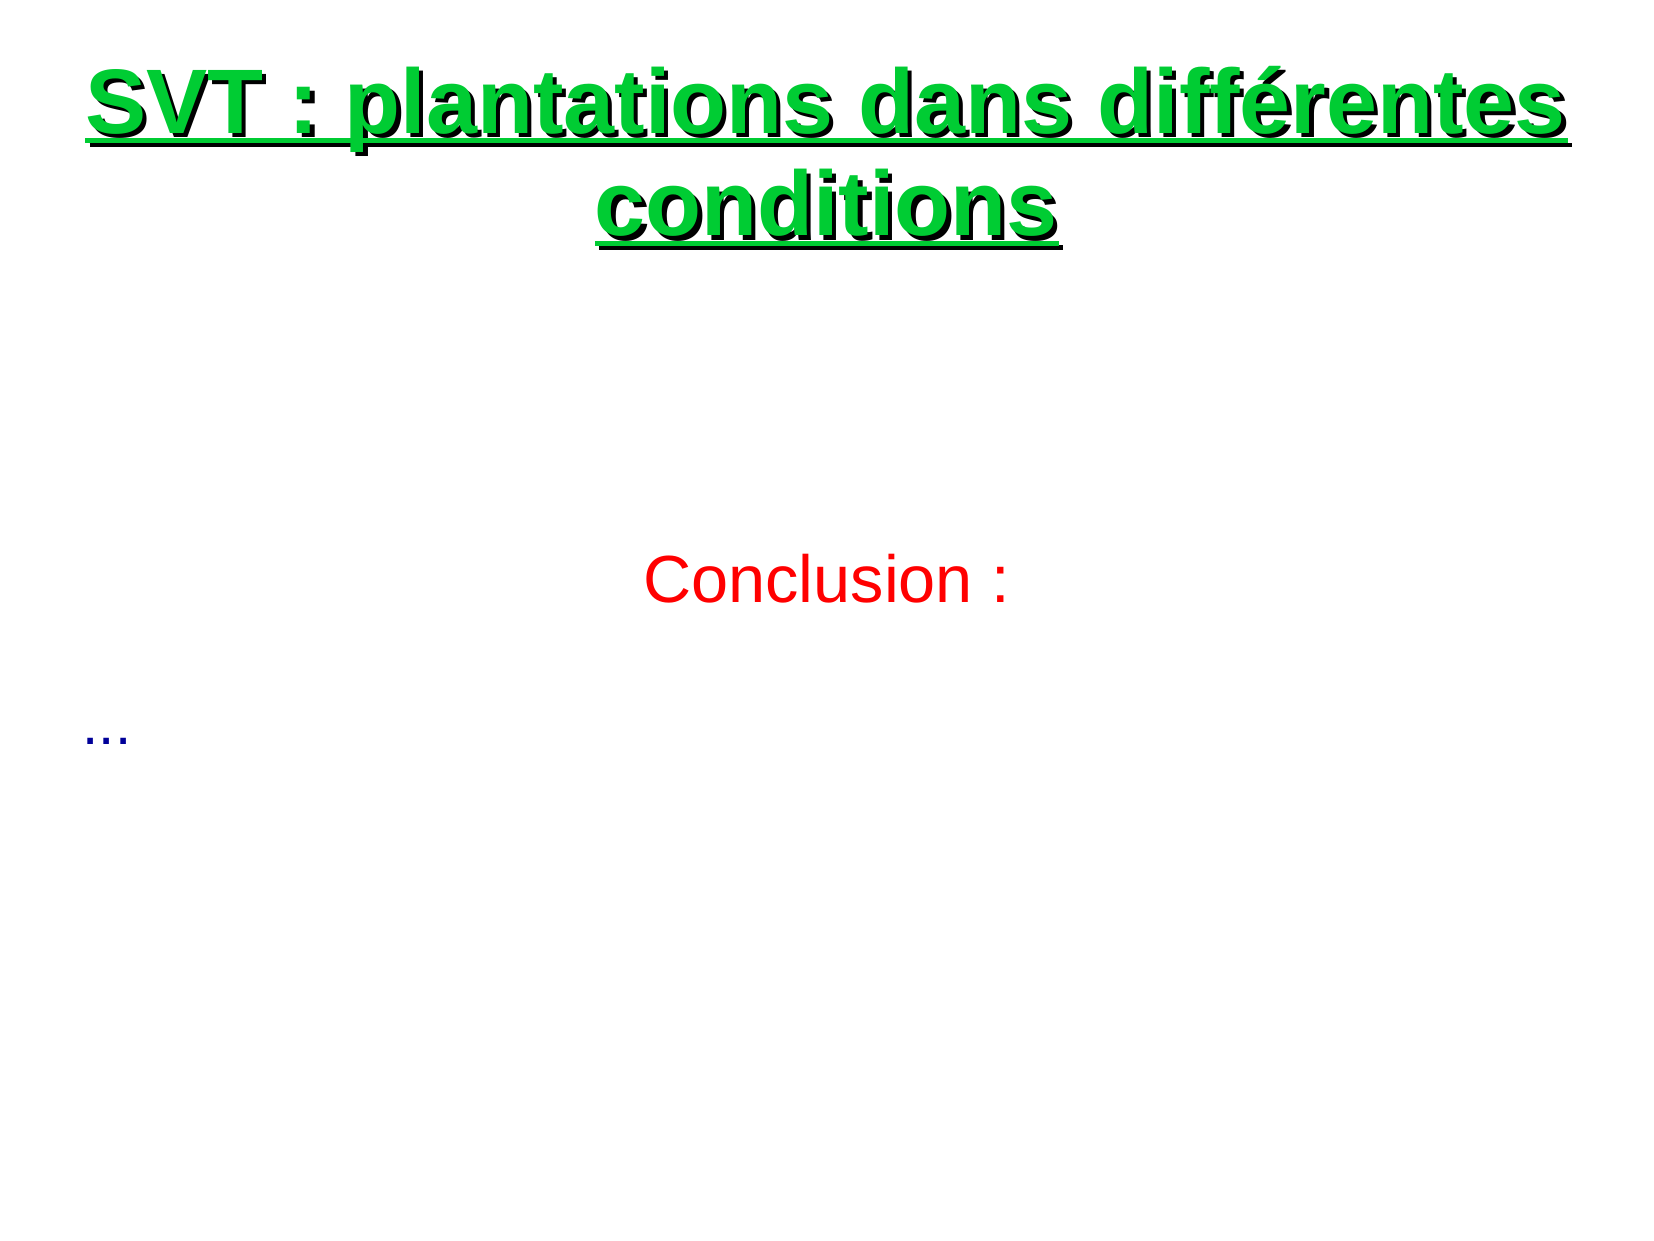

# SVT : plantations dans différentes conditions
Conclusion :
...